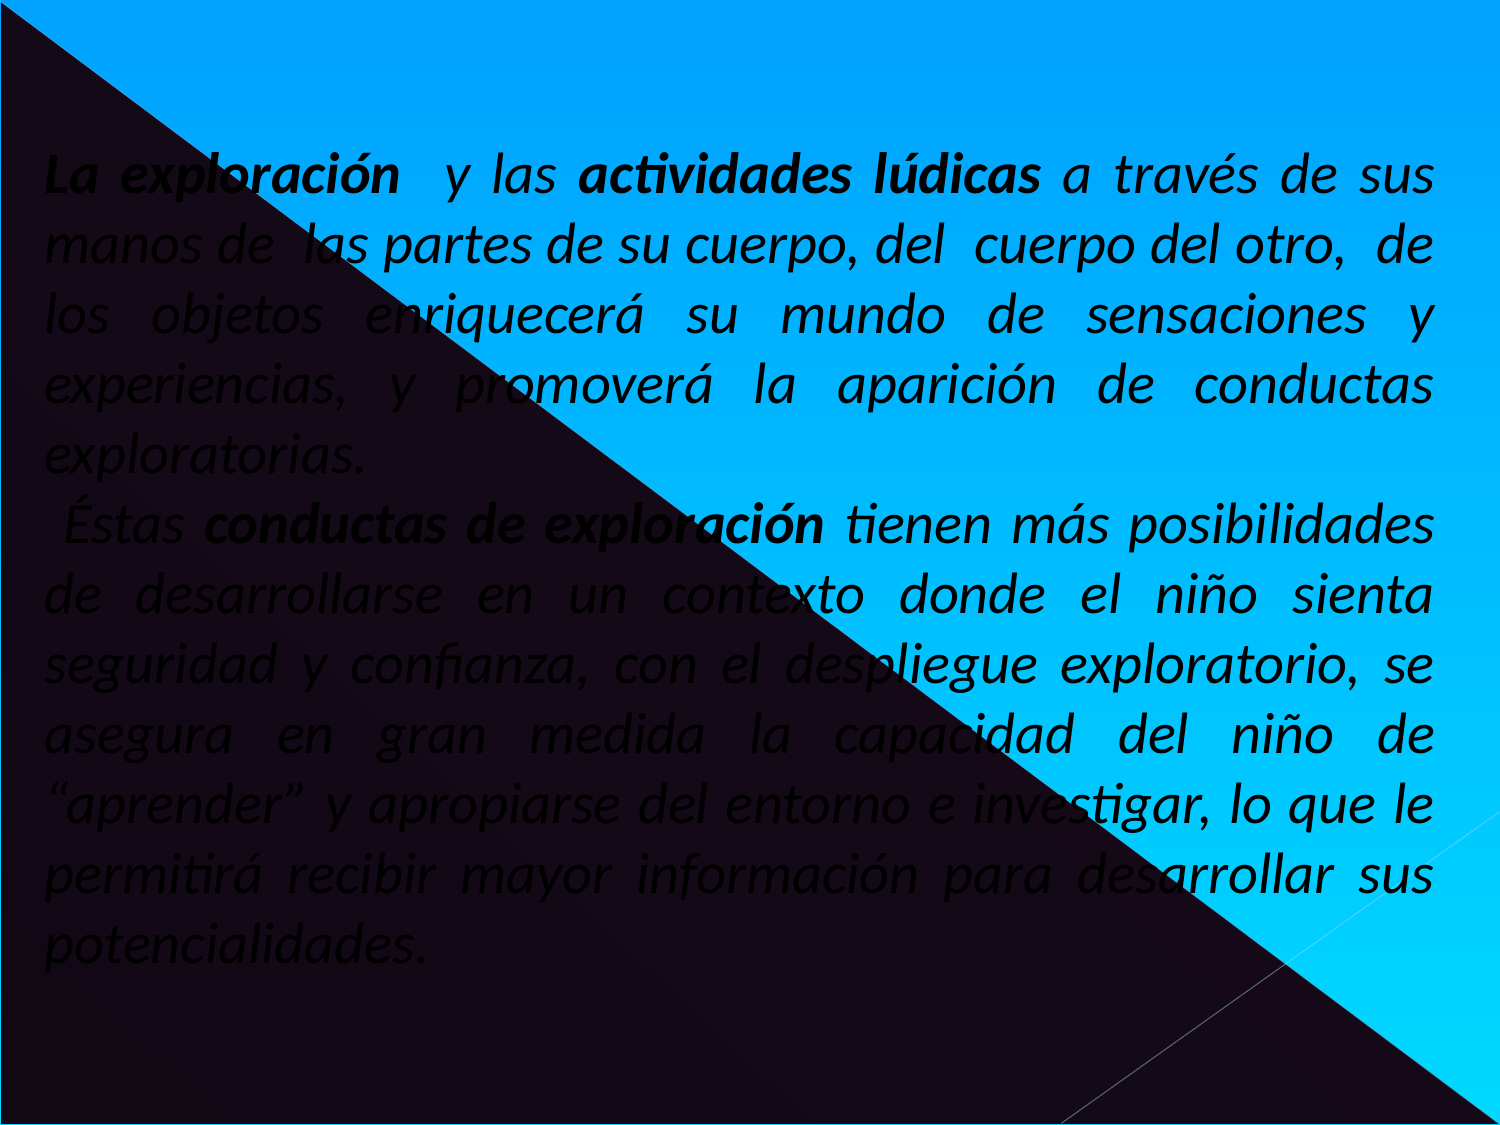

La exploración y las actividades lúdicas a través de sus manos de las partes de su cuerpo, del cuerpo del otro, de los objetos enriquecerá su mundo de sensaciones y experiencias, y promoverá la aparición de conductas exploratorias.
 Éstas conductas de exploración tienen más posibilidades de desarrollarse en un contexto donde el niño sienta seguridad y confianza, con el despliegue exploratorio, se asegura en gran medida la capacidad del niño de “aprender” y apropiarse del entorno e investigar, lo que le permitirá recibir mayor información para desarrollar sus potencialidades.